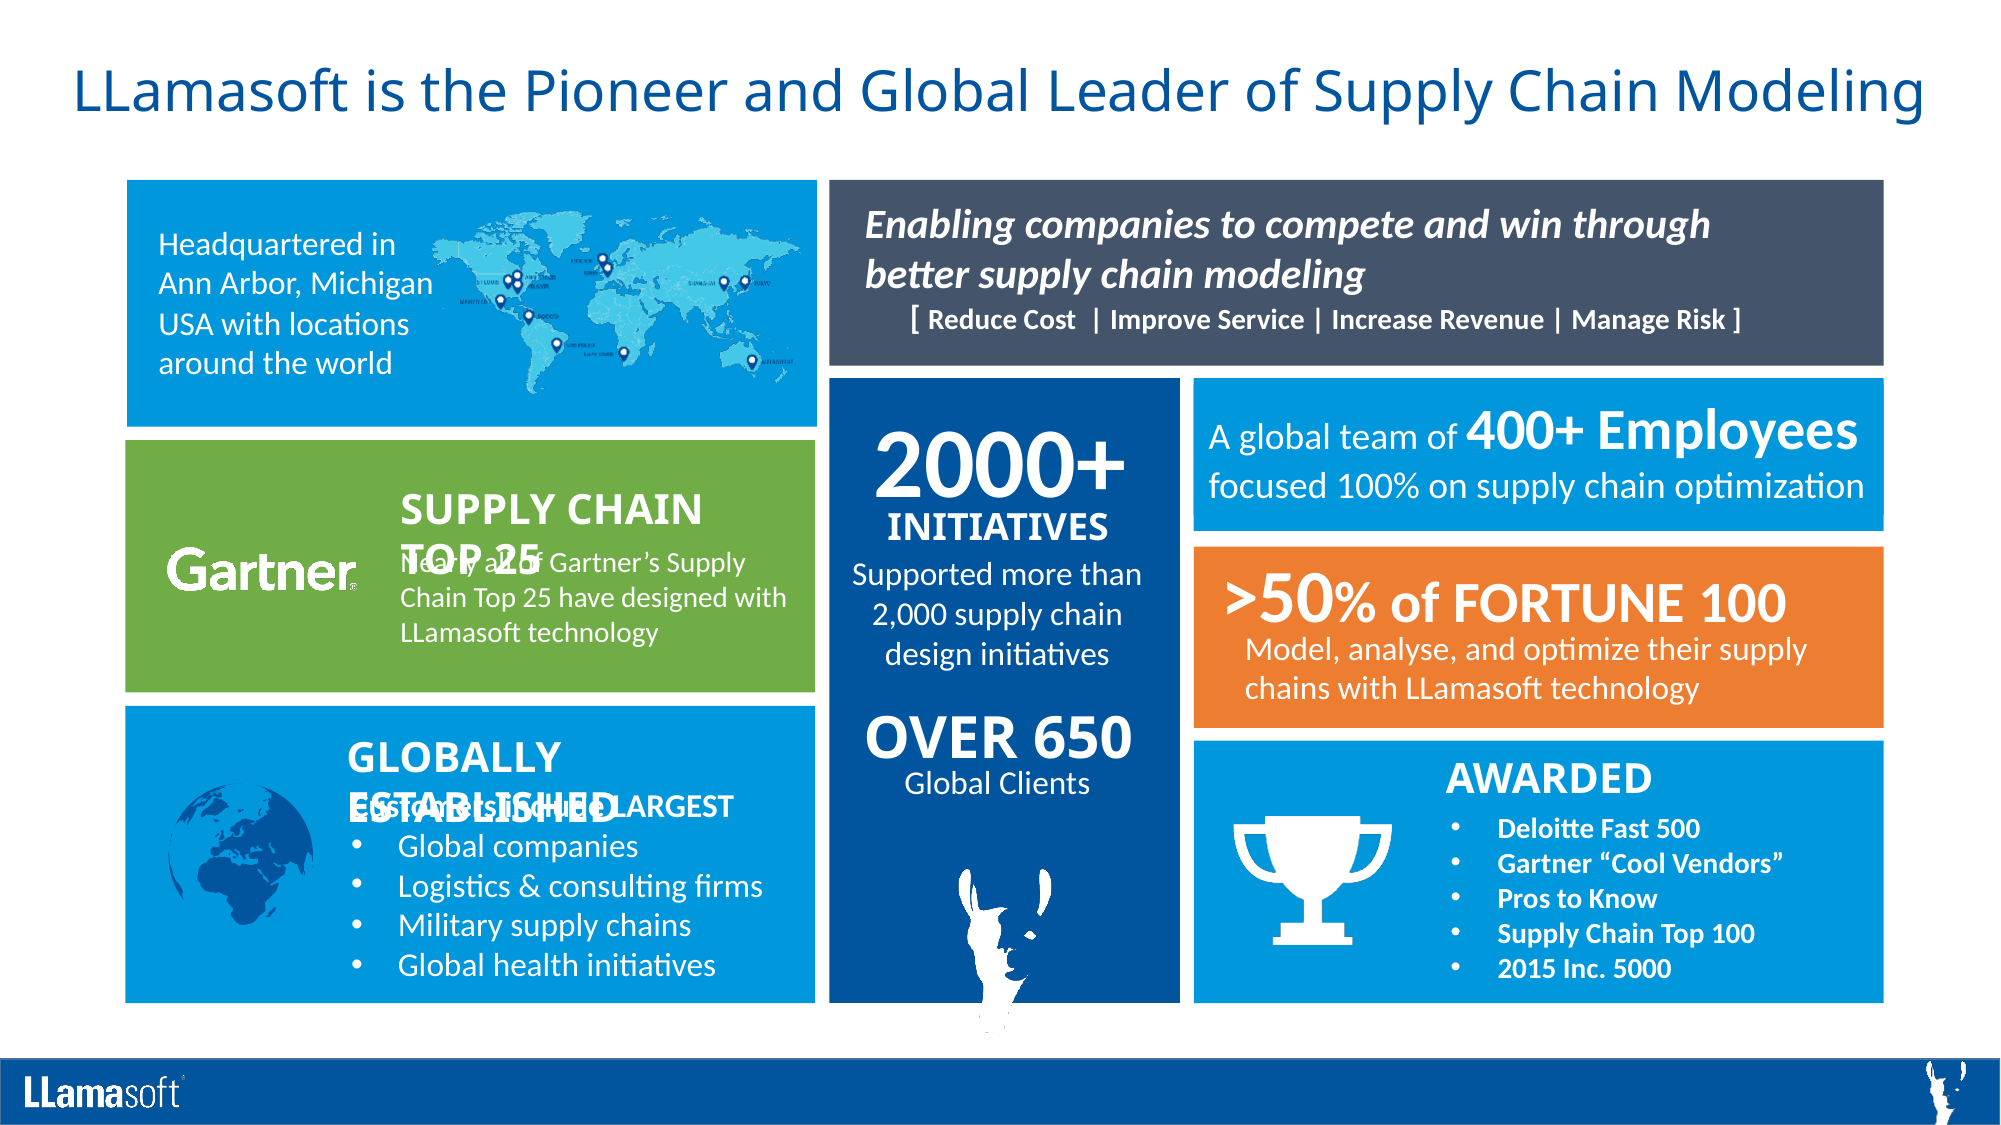

# LLamasoft is the Pioneer and Global Leader of Supply Chain Modeling
Enabling companies to compete and win through better supply chain modeling
 [ Reduce Cost | Improve Service | Increase Revenue | Manage Risk ]
Headquartered in Ann Arbor, Michigan USA with locations around the world
A global team of 400+ Employees
focused 100% on supply chain optimization
2000+
SUPPLY CHAIN TOP 25
INITIATIVES
Nearly all of Gartner’s Supply Chain Top 25 have designed with LLamasoft technology
>50% of FORTUNE 100
Supported more than 2,000 supply chain design initiatives
Model, analyse, and optimize their supply chains with LLamasoft technology
OVER 650
GLOBALLY ESTABLISHED
Customers include LARGEST
Global companies
Logistics & consulting firms
Military supply chains
Global health initiatives
AWARDED
Deloitte Fast 500
Gartner “Cool Vendors”
Pros to Know
Supply Chain Top 100
2015 Inc. 5000
Global Clients